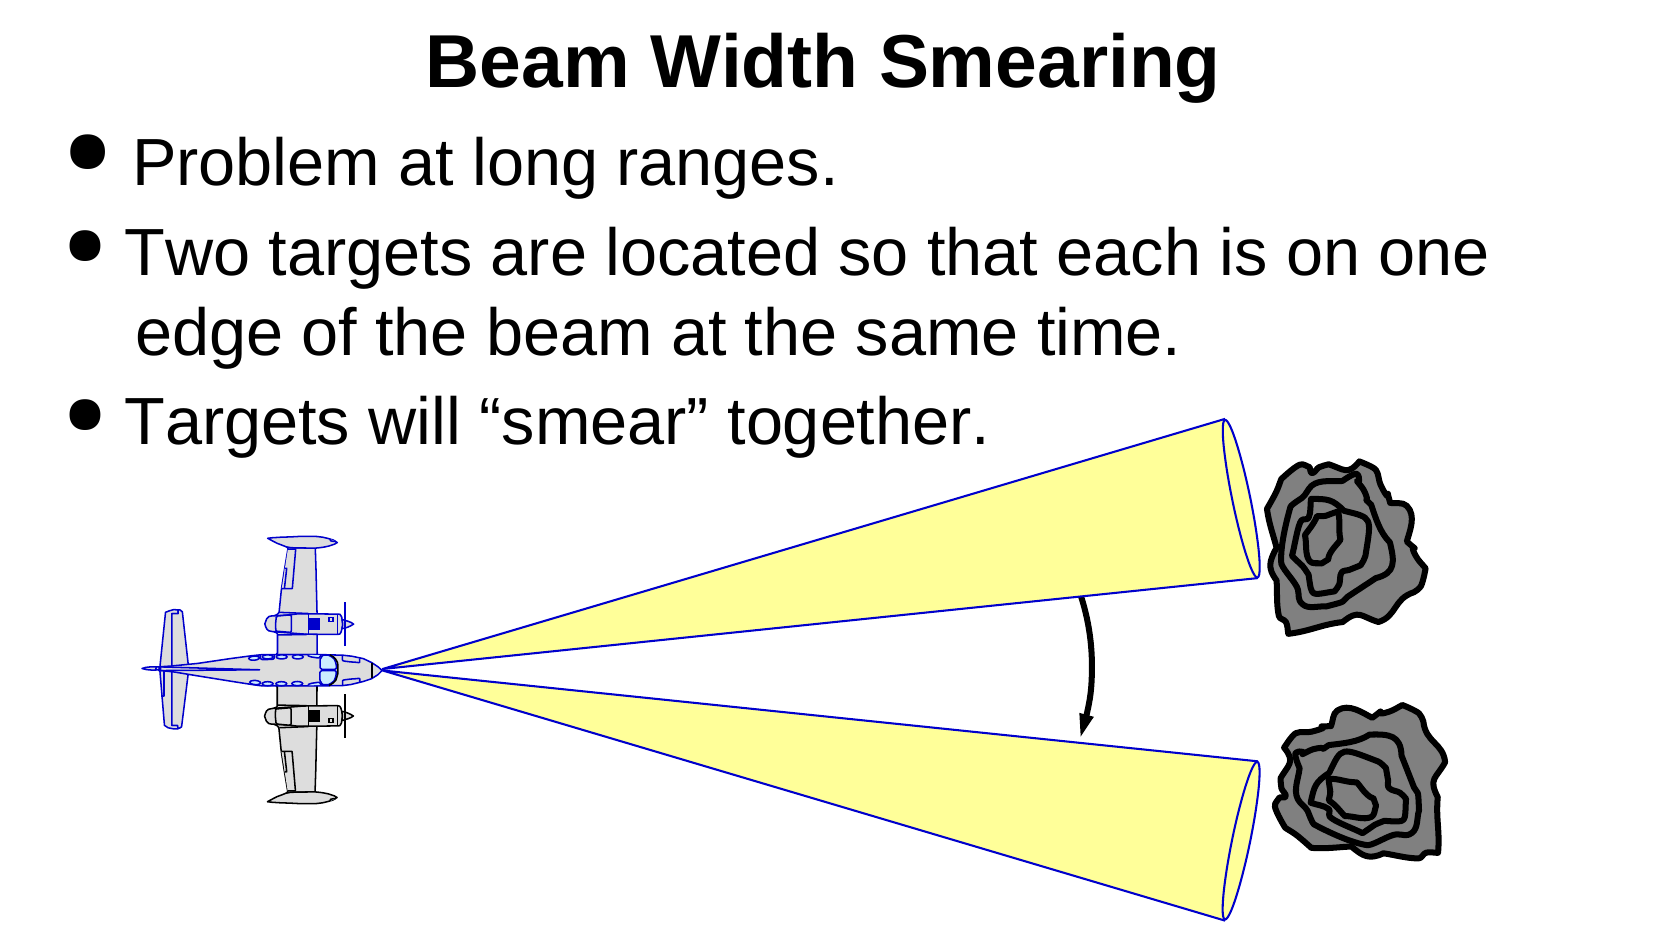

# Beam Width Smearing
 Problem at long ranges.
 Two targets are located so that each is on one edge of the beam at the same time.
 Targets will “smear” together.
60o
60o